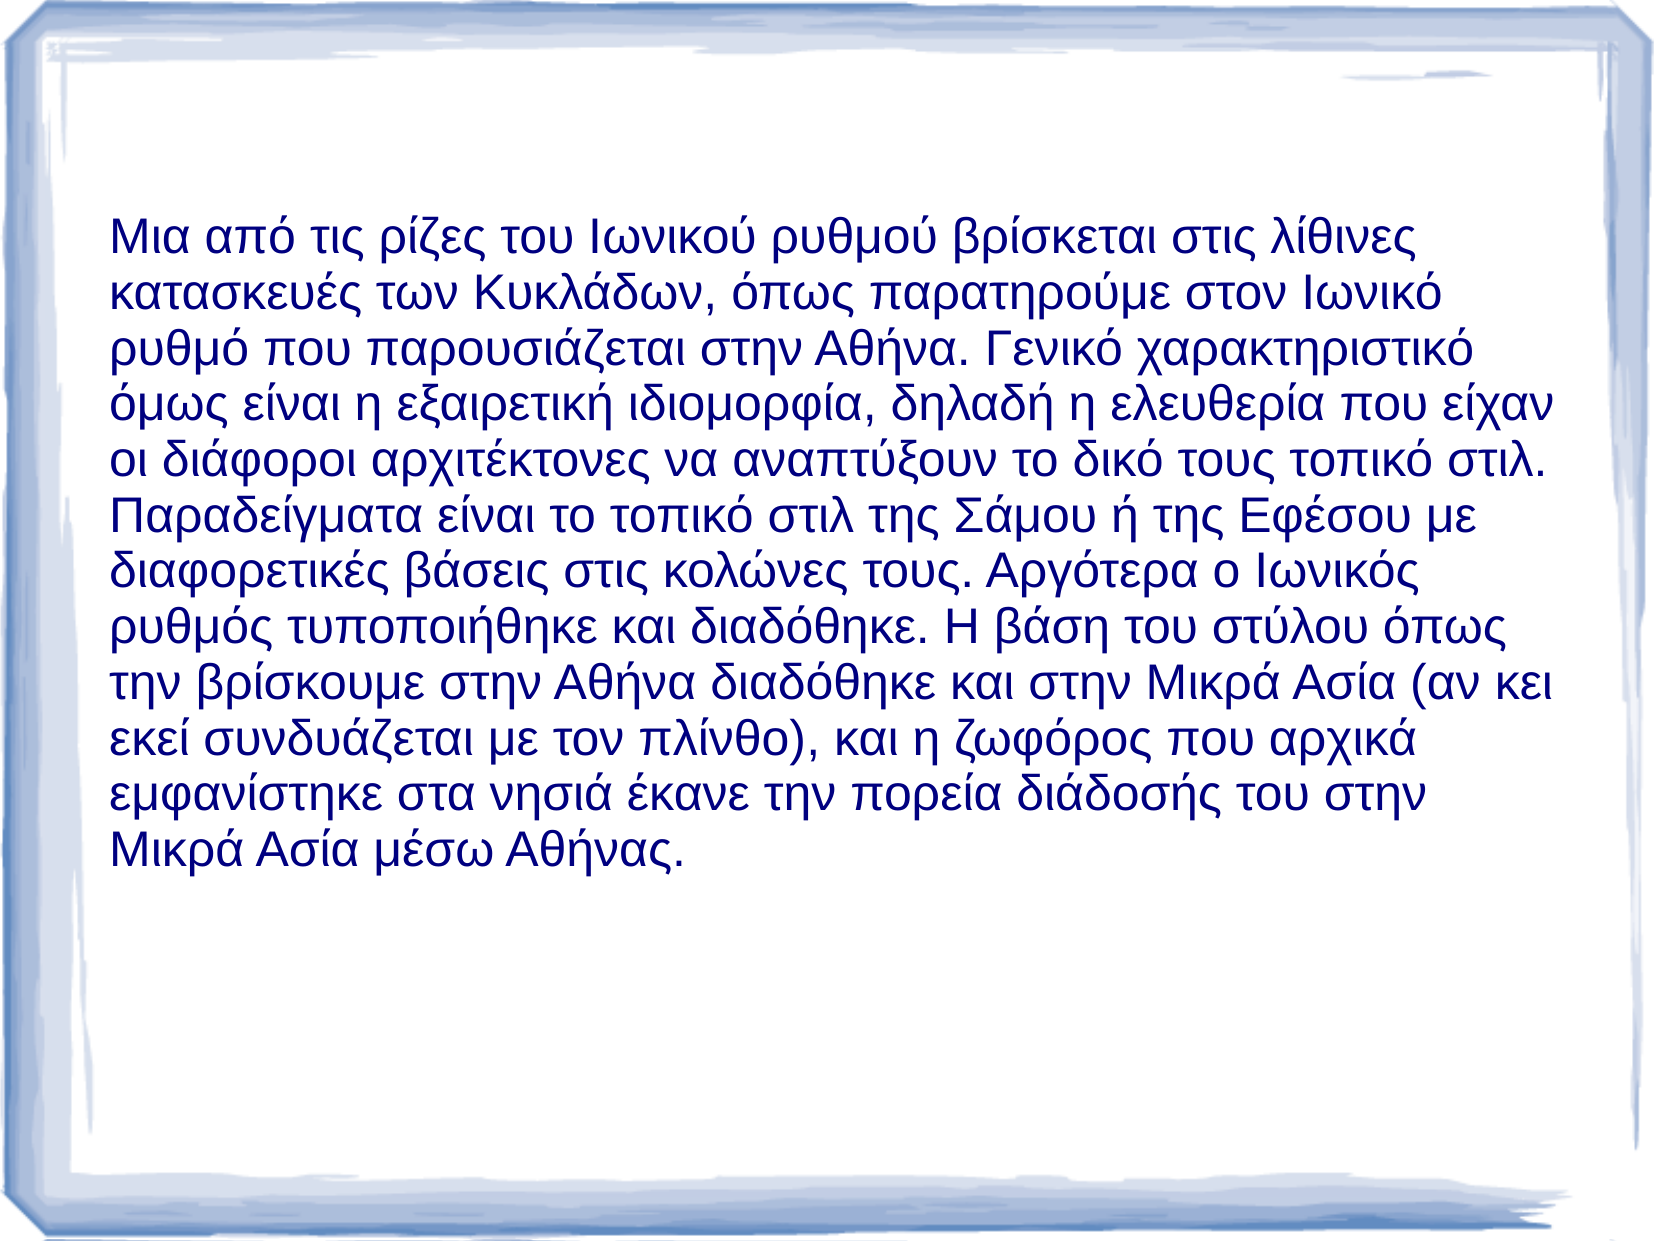

Mια από τις ρίζες του Ιωνικού ρυθμού βρίσκεται στις λίθινες κατασκευές των Κυκλάδων, όπως παρατηρούμε στον Ιωνικό ρυθμό που παρουσιάζεται στην Αθήνα. Γενικό χαρακτηριστικό όμως είναι η εξαιρετική ιδιομορφία, δηλαδή η ελευθερία που είχαν οι διάφοροι αρχιτέκτονες να αναπτύξουν το δικό τους τοπικό στιλ. Παραδείγματα είναι το τοπικό στιλ της Σάμου ή της Εφέσου με διαφορετικές βάσεις στις κολώνες τους. Αργότερα ο Ιωνικός ρυθμός τυποποιήθηκε και διαδόθηκε. Η βάση του στύλου όπως την βρίσκουμε στην Αθήνα διαδόθηκε και στην Μικρά Ασία (αν κει εκεί συνδυάζεται με τον πλίνθο), και η ζωφόρος που αρχικά εμφανίστηκε στα νησιά έκανε την πορεία διάδοσής του στην Μικρά Ασία μέσω Αθήνας.